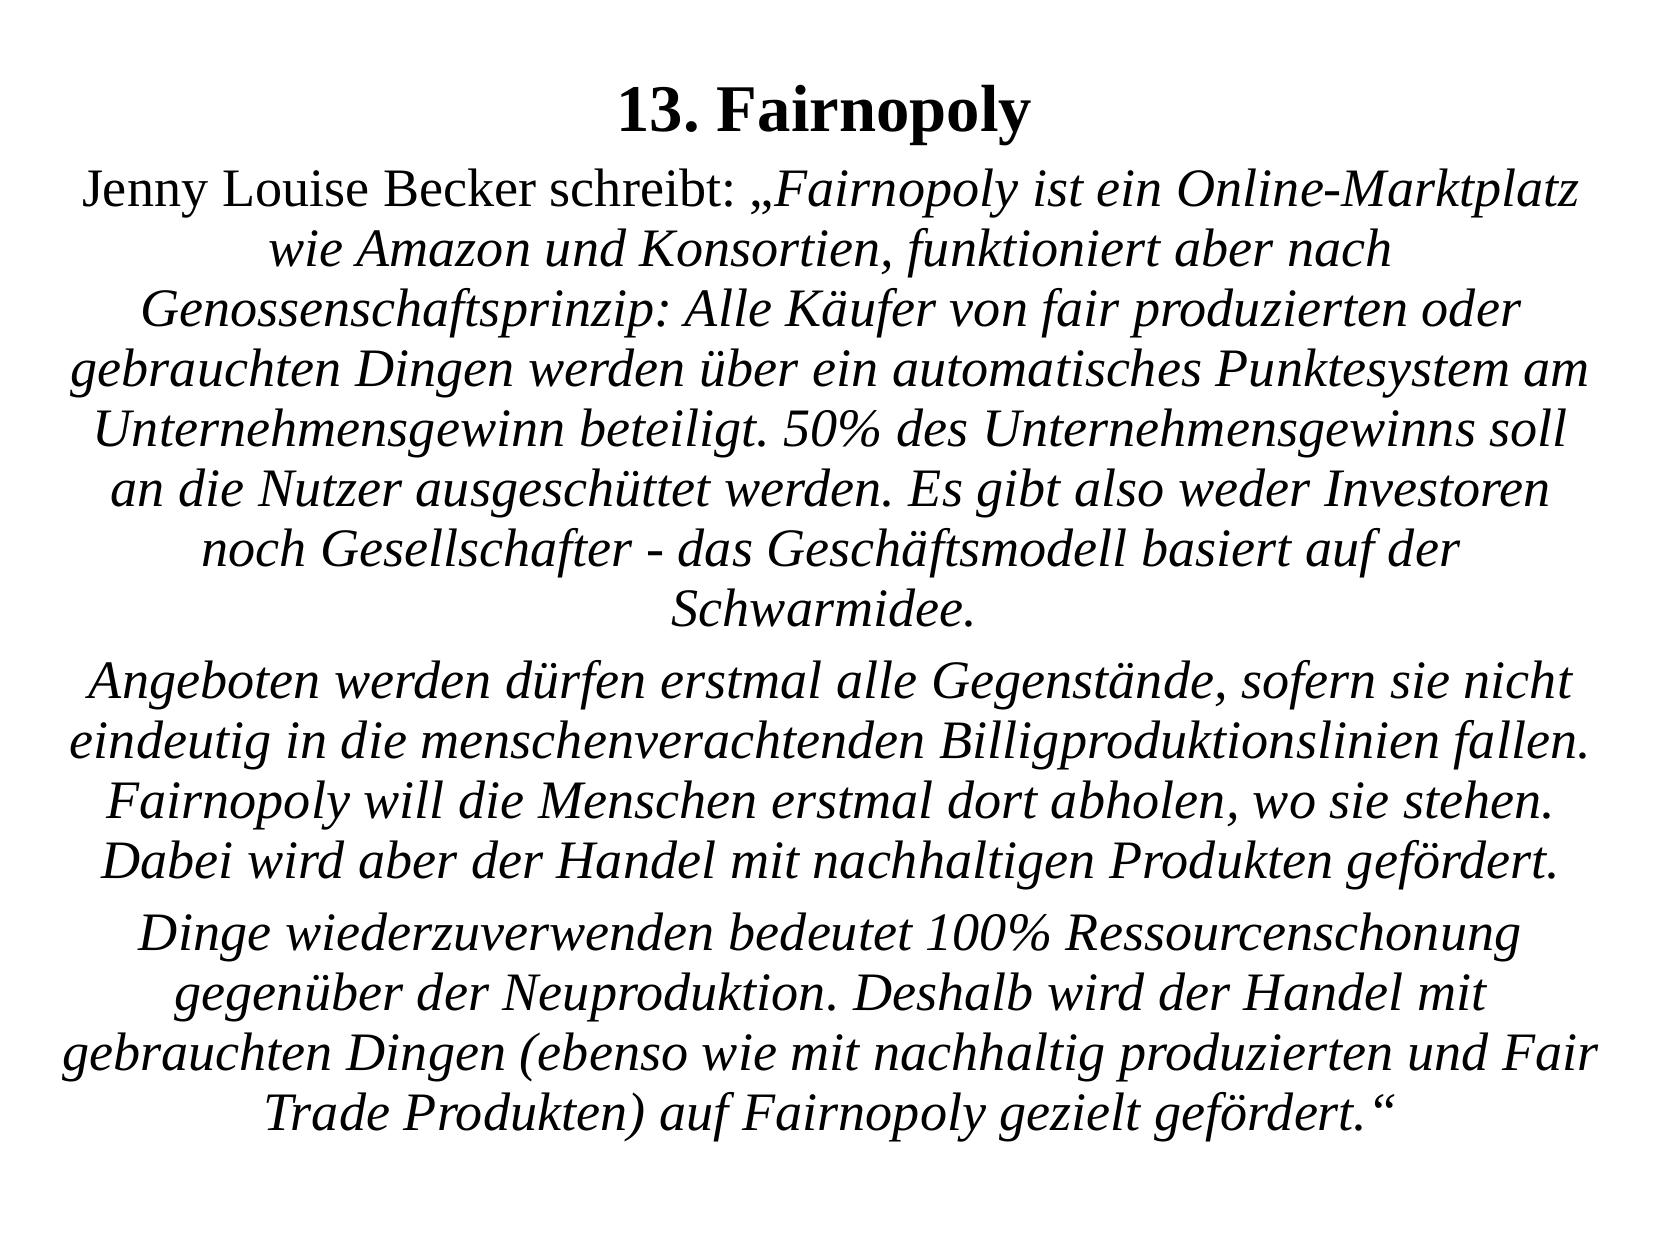

13. Fairnopoly
Jenny Louise Becker schreibt: „Fairnopoly ist ein Online-Marktplatz wie Amazon und Konsortien, funktioniert aber nach Genossenschaftsprinzip: Alle Käufer von fair produzierten oder gebrauchten Dingen werden über ein automatisches Punktesystem am Unternehmensgewinn beteiligt. 50% des Unternehmensgewinns soll an die Nutzer ausgeschüttet werden. Es gibt also weder Investoren noch Gesellschafter - das Geschäftsmodell basiert auf der Schwarmidee.
Angeboten werden dürfen erstmal alle Gegenstände, sofern sie nicht eindeutig in die menschenverachtenden Billigproduktionslinien fallen. Fairnopoly will die Menschen erstmal dort abholen, wo sie stehen. Dabei wird aber der Handel mit nachhaltigen Produkten gefördert.
Dinge wiederzuverwenden bedeutet 100% Ressourcenschonung gegenüber der Neuproduktion. Deshalb wird der Handel mit gebrauchten Dingen (ebenso wie mit nachhaltig produzierten und Fair Trade Produkten) auf Fairnopoly gezielt gefördert.“